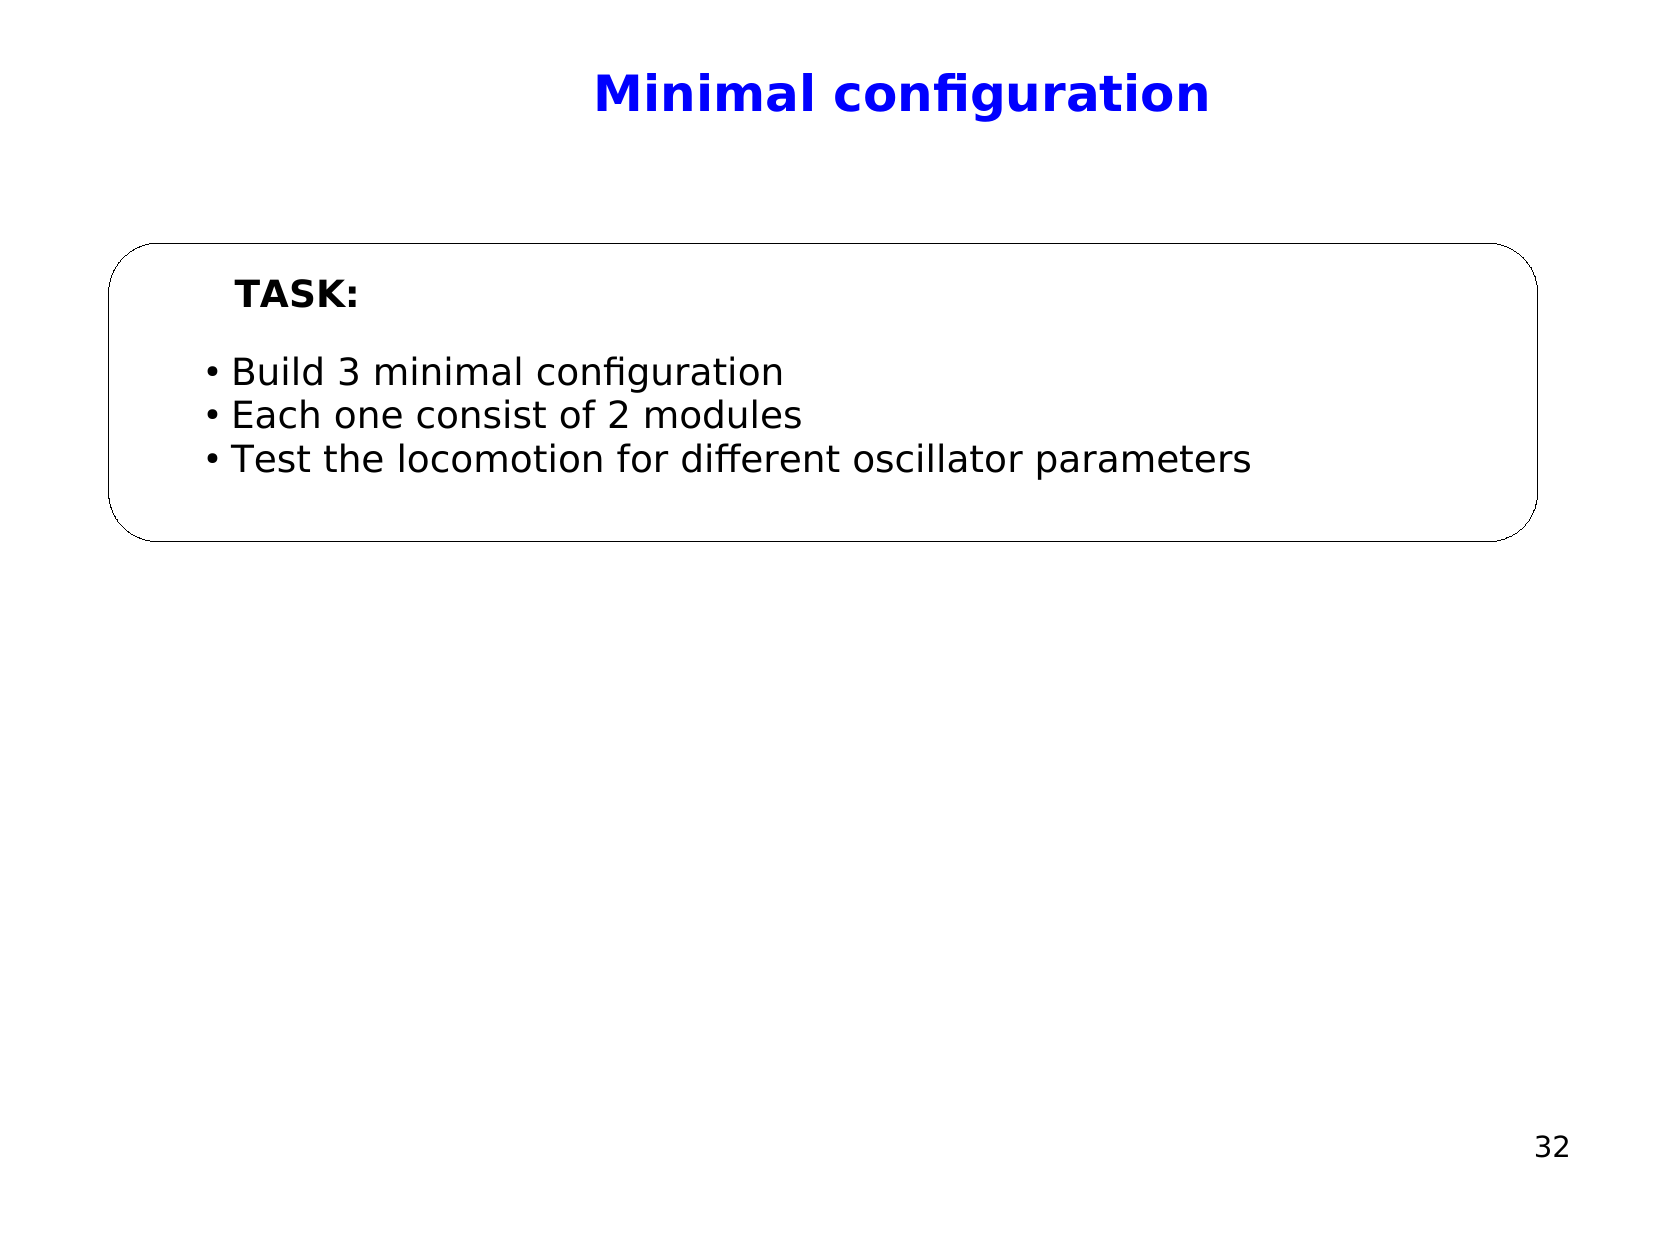

Minimal configuration
TASK:
 Build 3 minimal configuration
 Each one consist of 2 modules
 Test the locomotion for different oscillator parameters
32